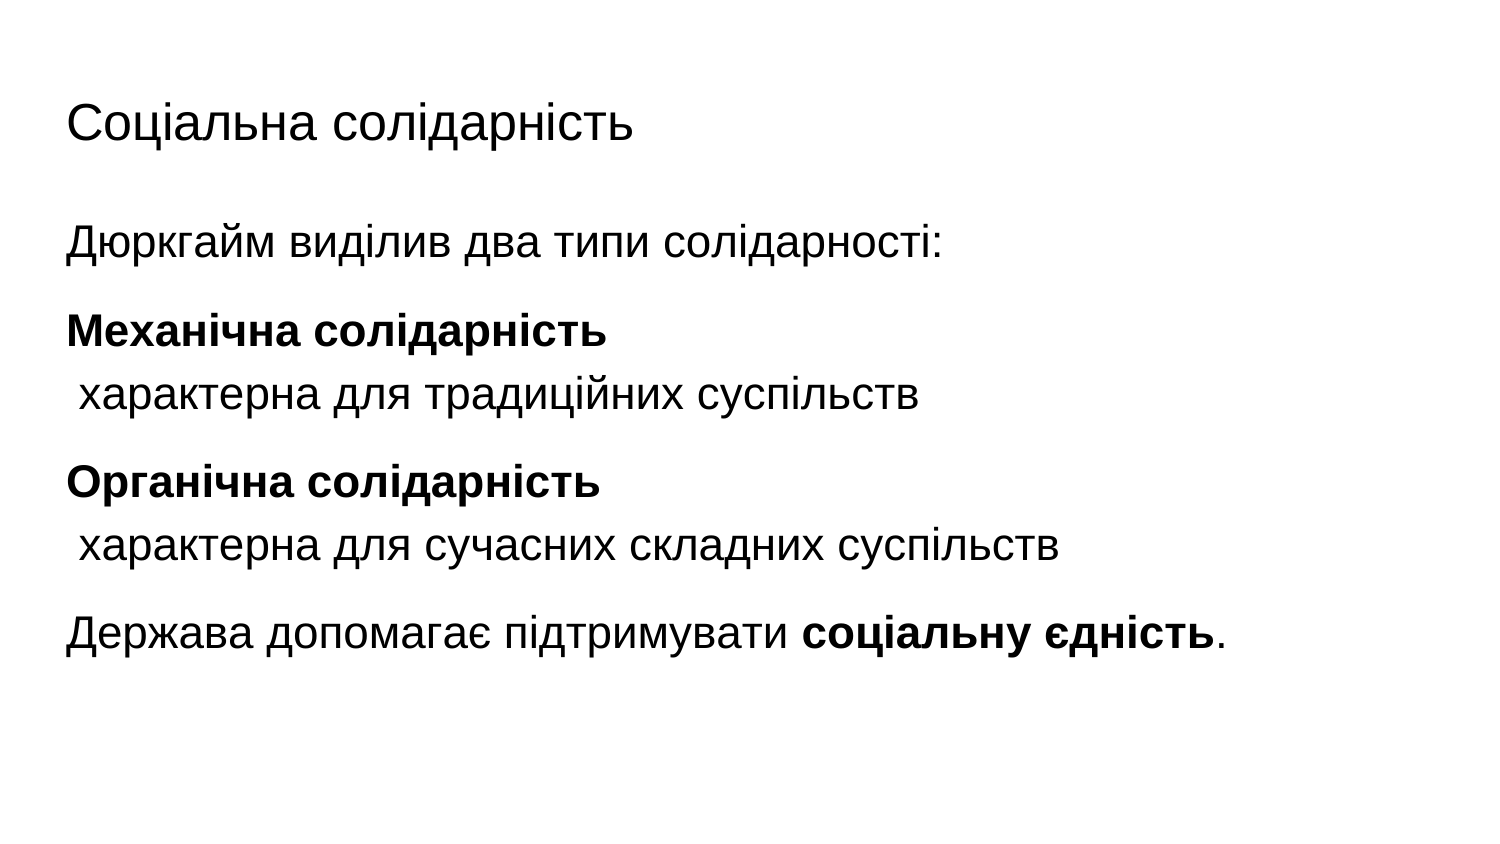

# Соціальна солідарність
Дюркгайм виділив два типи солідарності:
Механічна солідарність
 характерна для традиційних суспільств
Органічна солідарність
 характерна для сучасних складних суспільств
Держава допомагає підтримувати соціальну єдність.